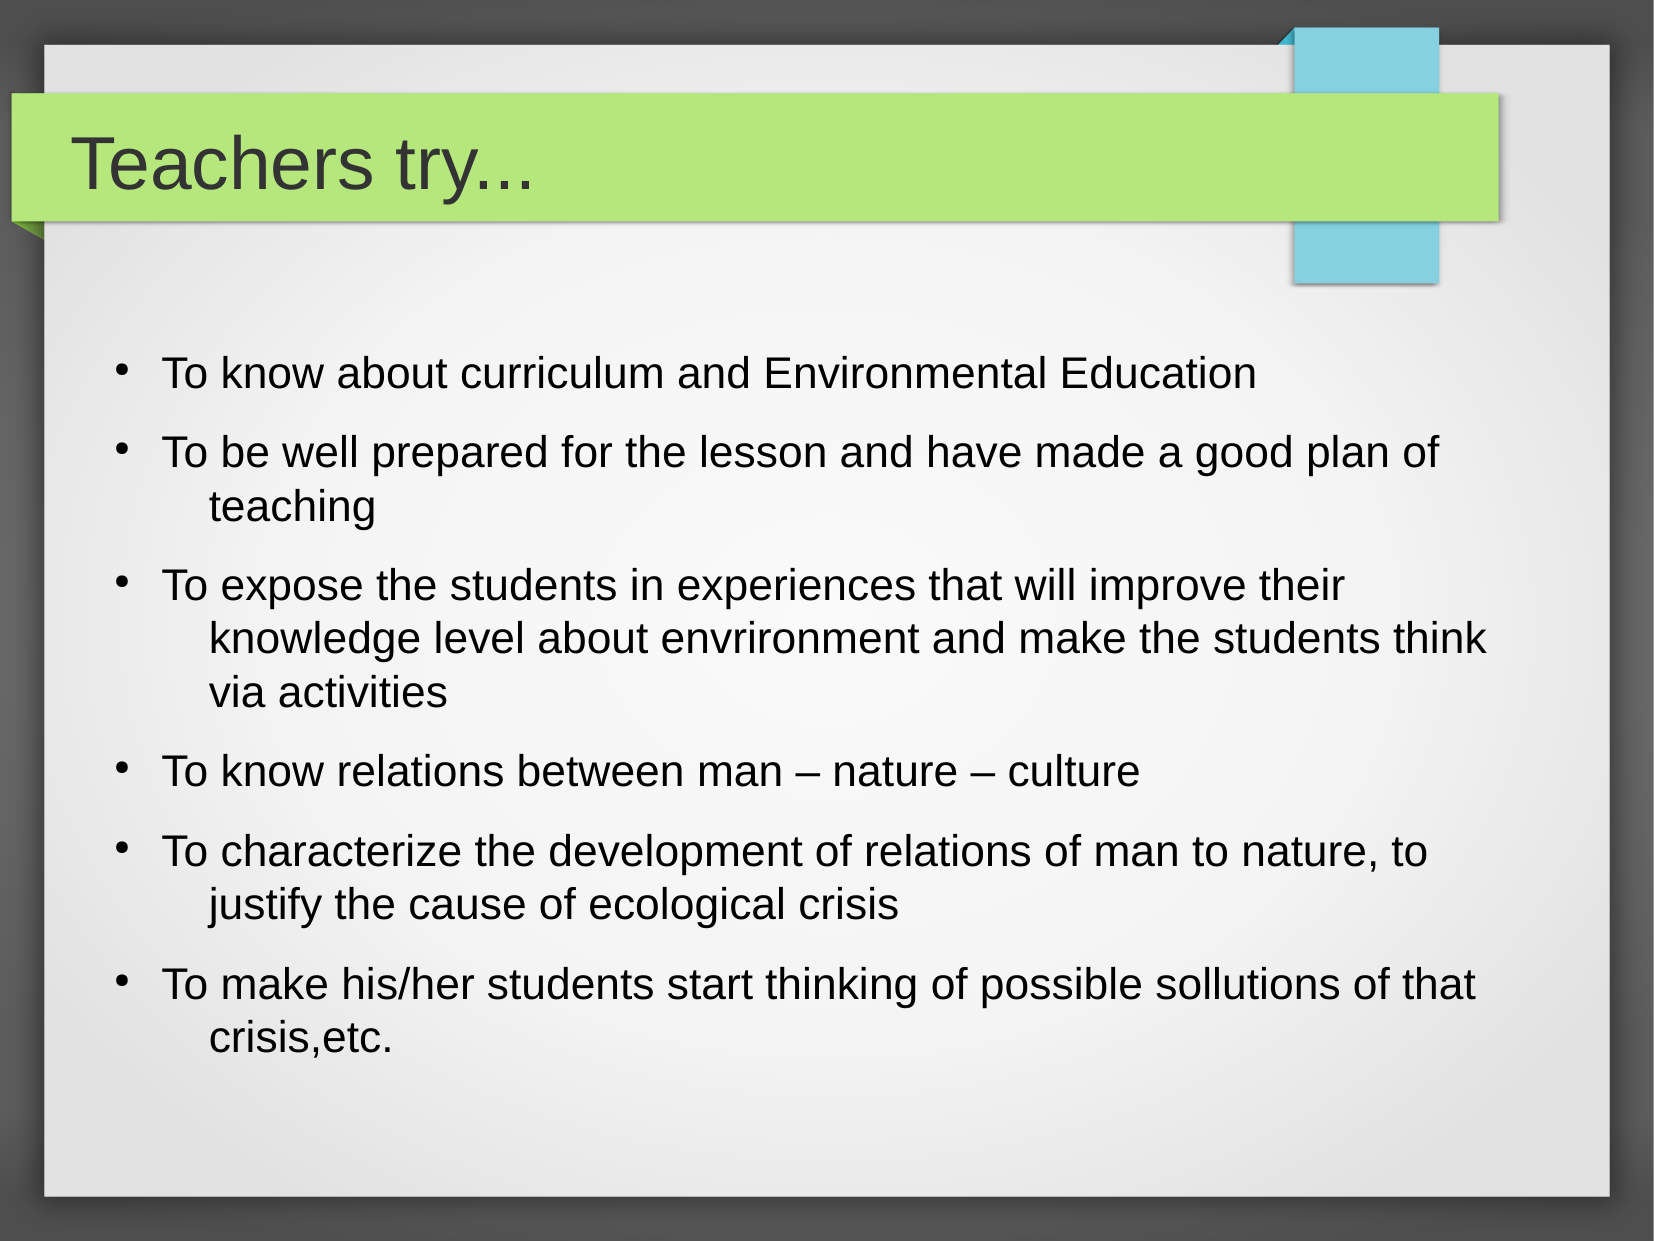

# Teachers try...
To know about curriculum and Environmental Education
To be well prepared for the lesson and have made a good plan of teaching
To expose the students in experiences that will improve their knowledge level about envrironment and make the students think via activities
To know relations between man – nature – culture
To characterize the development of relations of man to nature, to justify the cause of ecological crisis
To make his/her students start thinking of possible sollutions of that crisis,etc.